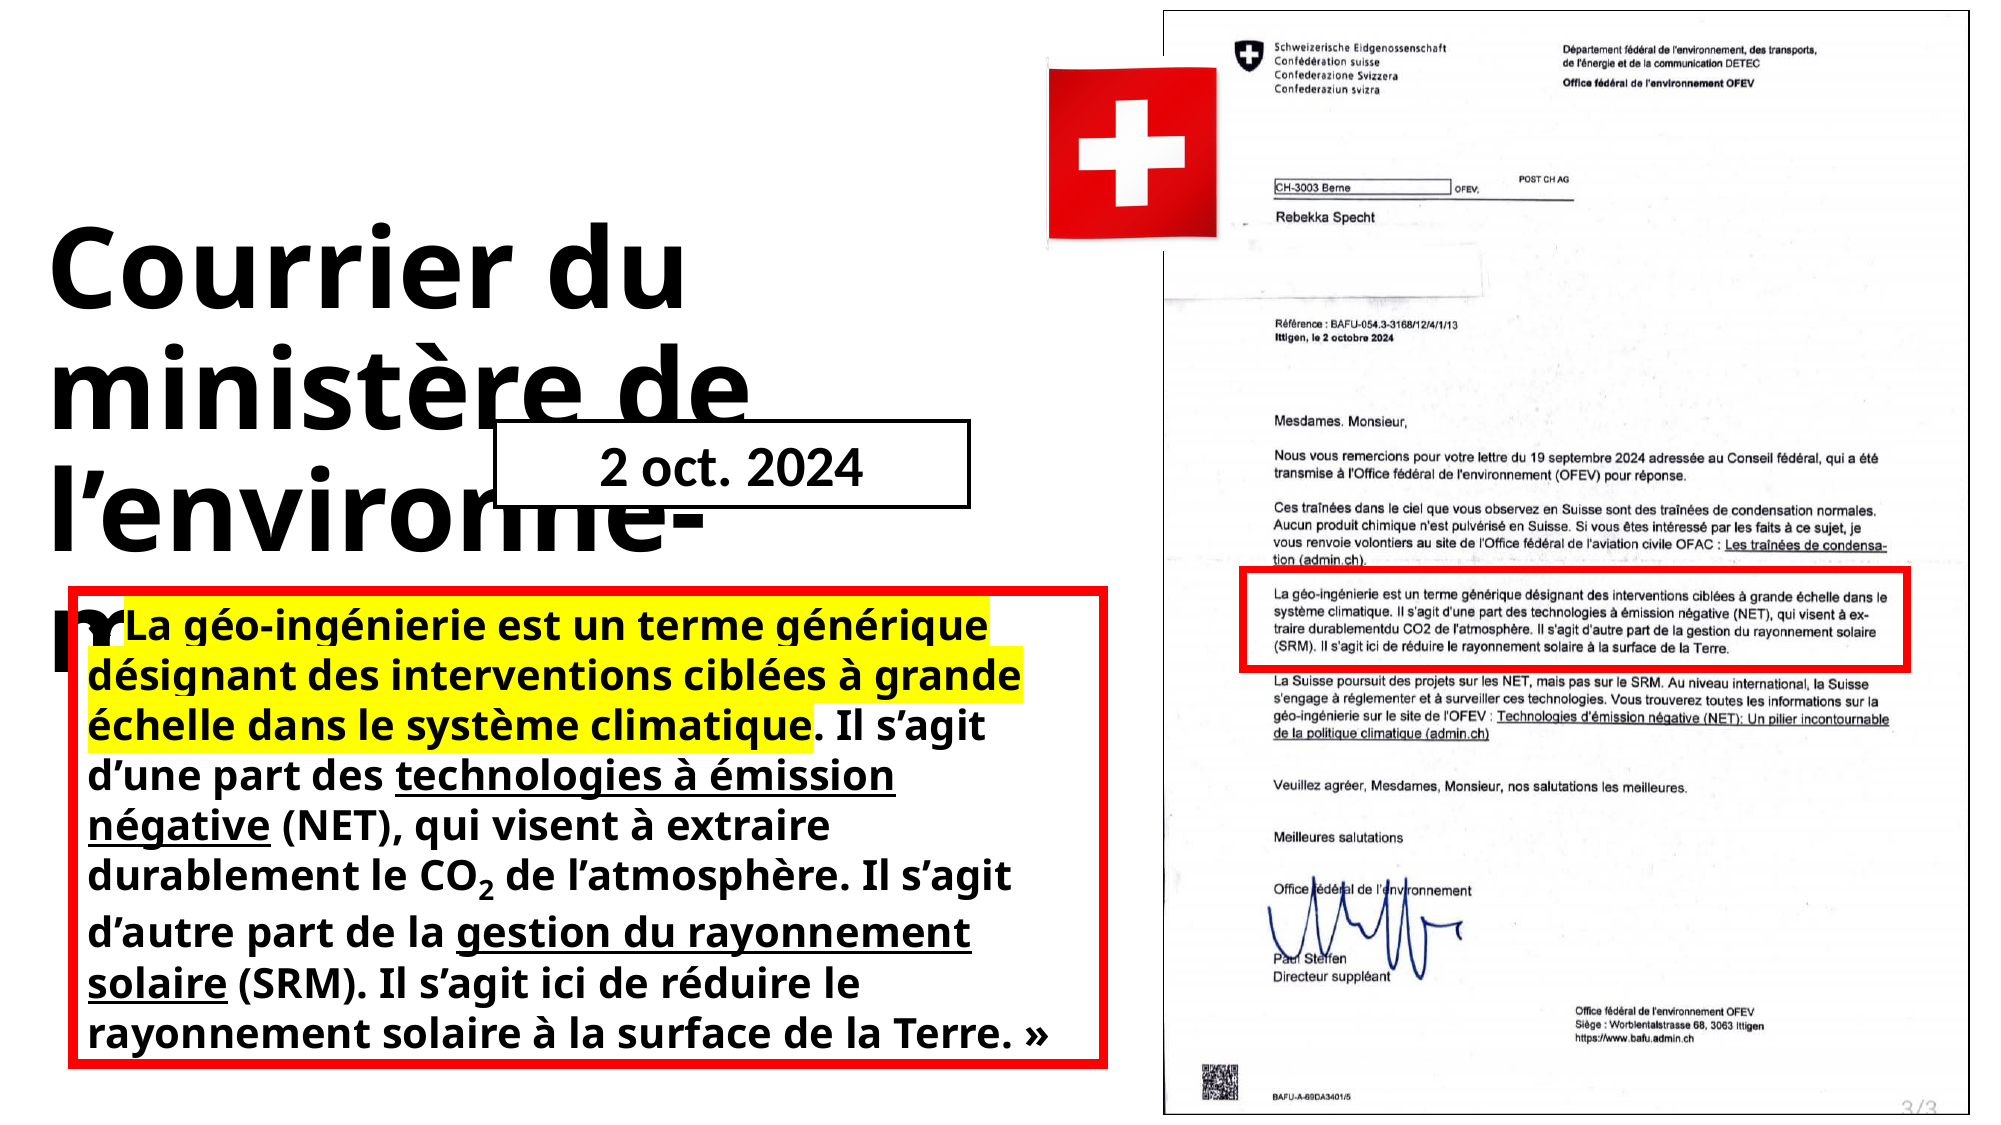

# Courrier du ministère de l’environne-ment
2 oct. 2024
« La géo-ingénierie est un terme générique désignant des interventions ciblées à grande échelle dans le système climatique. Il s’agit d’une part des technologies à émission négative (NET), qui visent à extraire durablement le CO2 de l’atmosphère. Il s’agit d’autre part de la gestion du rayonnement solaire (SRM). Il s’agit ici de réduire le rayonnement solaire à la surface de la Terre. »